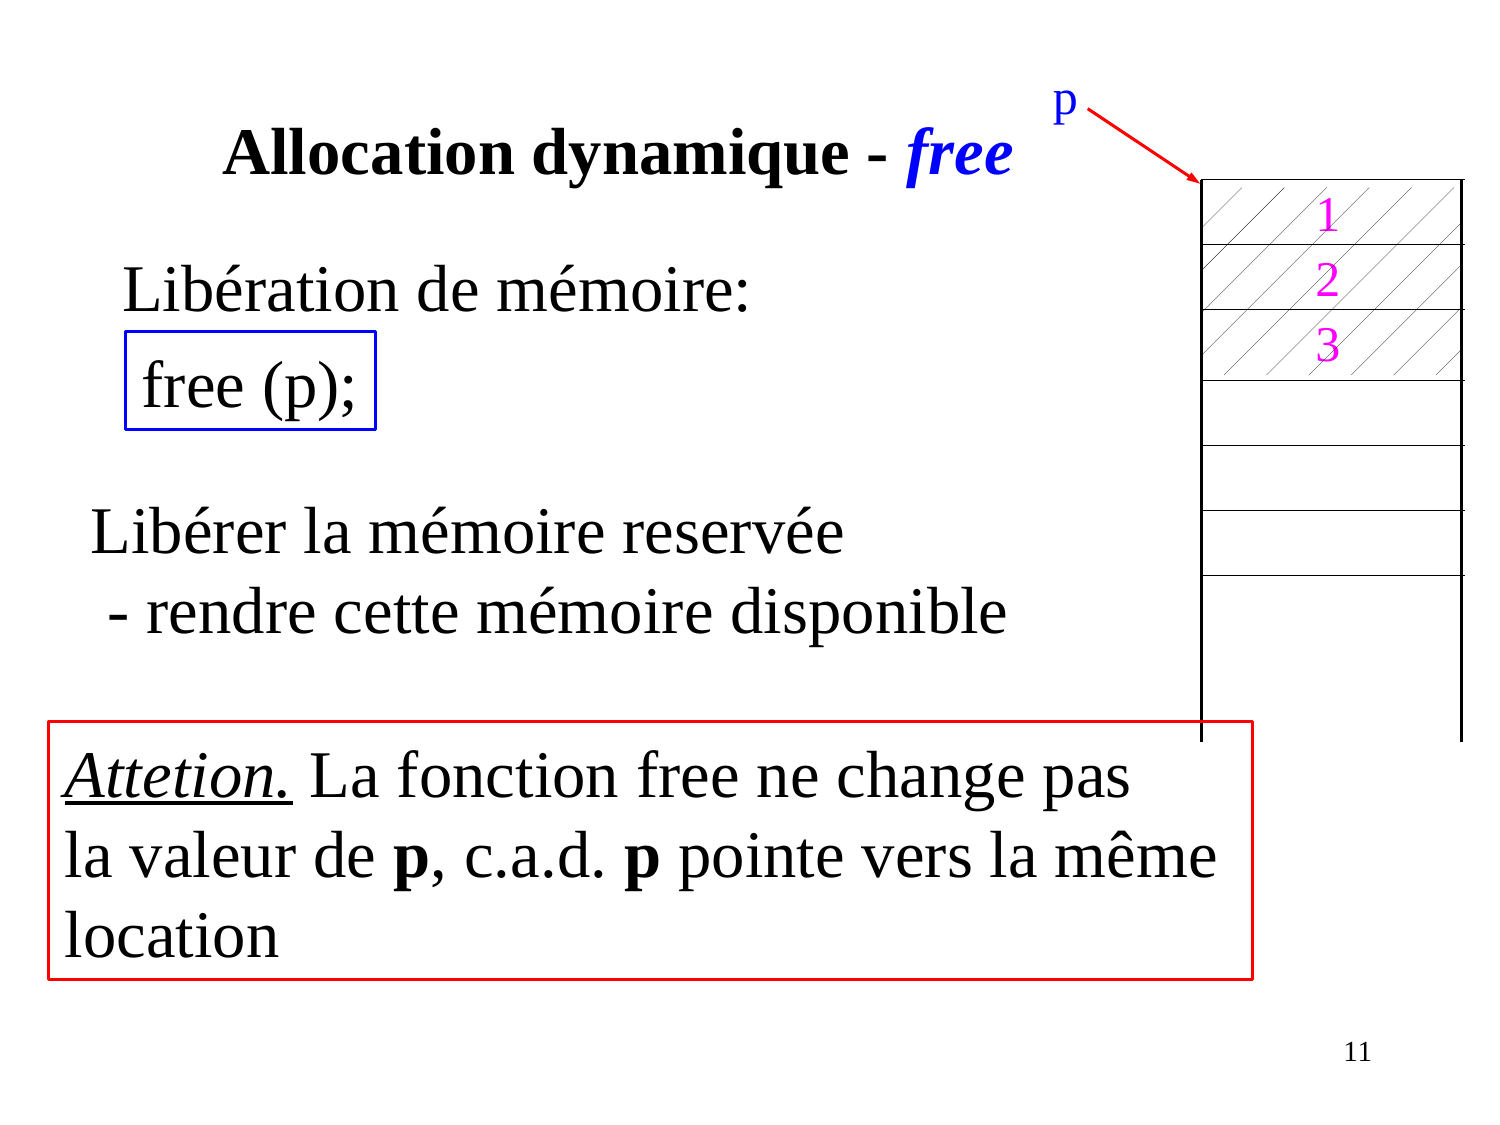

p
1
2
3
Allocation dynamique - free
Libération de mémoire:
free (p);
Libérer la mémoire reservée
 - rendre cette mémoire disponible
Attetion. La fonction free ne change pas
la valeur de p, c.a.d. p pointe vers la même
location
11